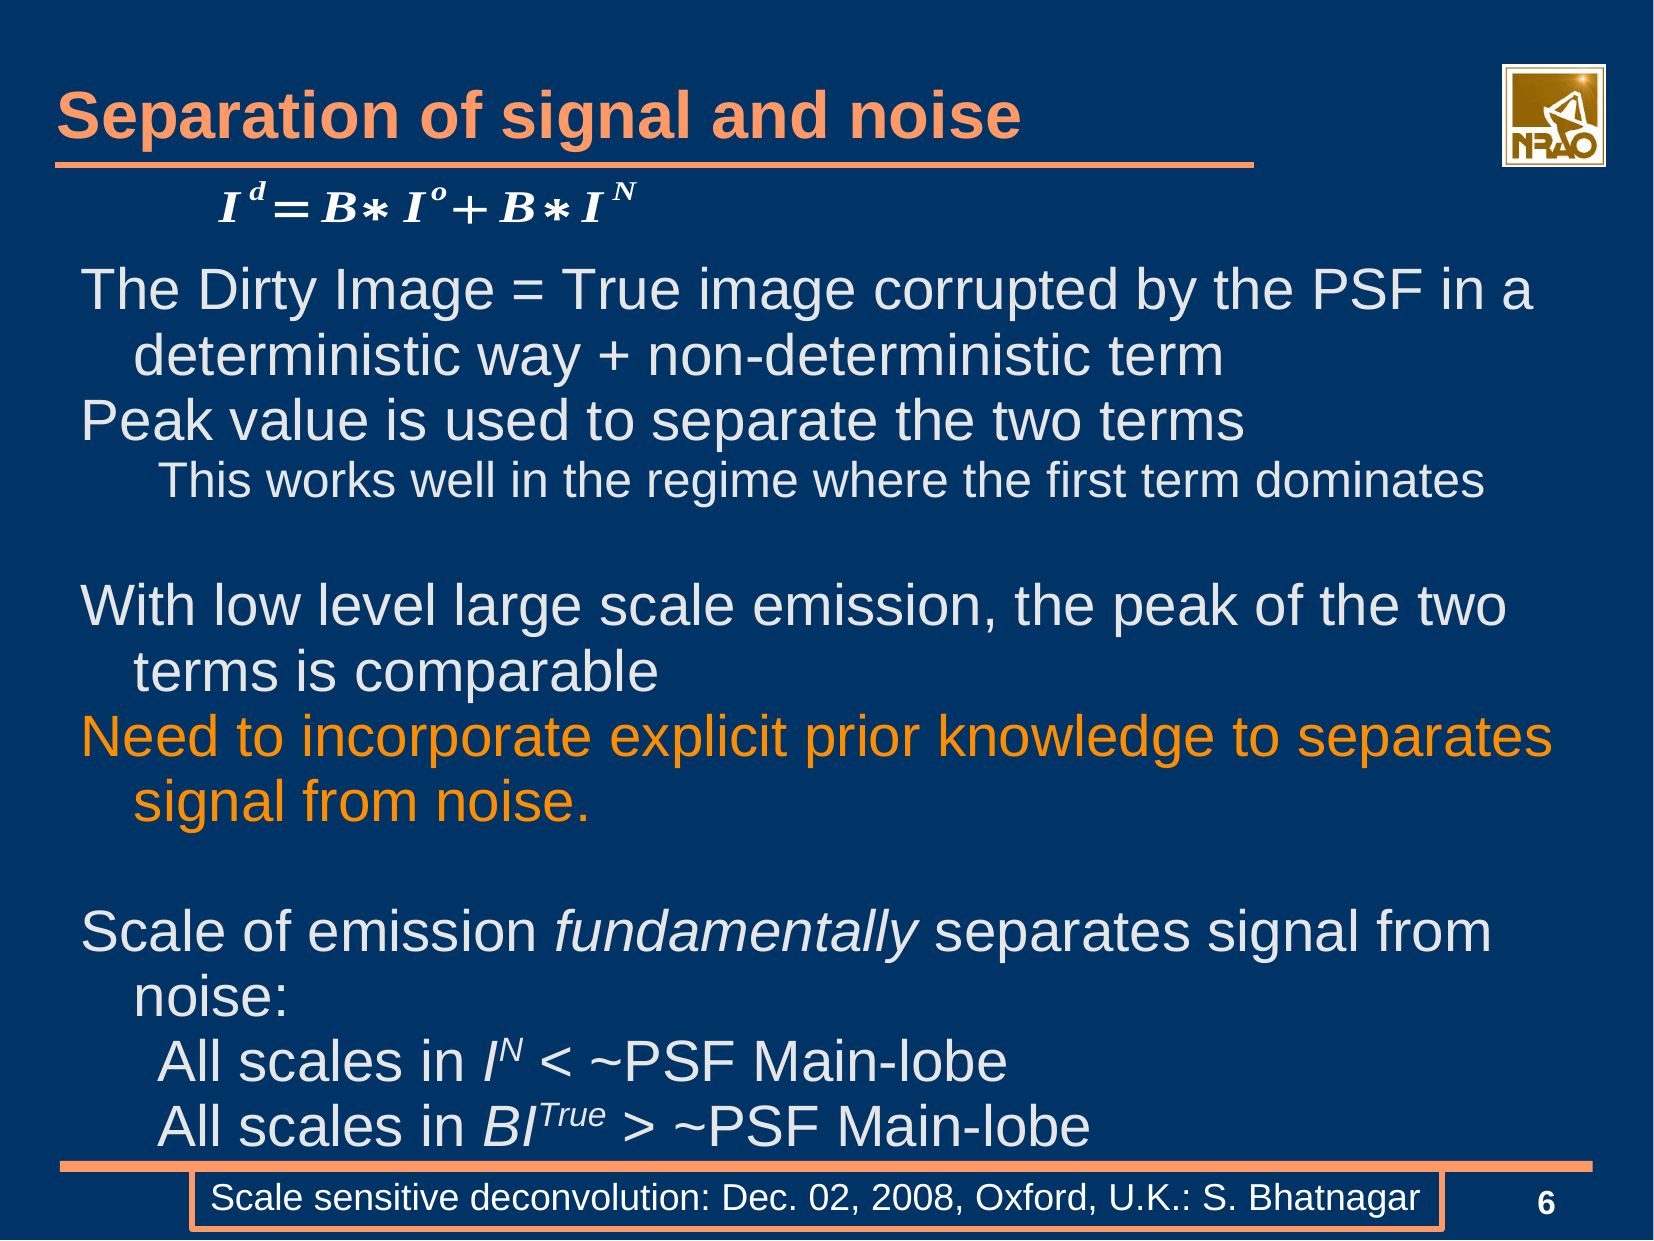

# Separation of signal and noise
The Dirty Image = True image corrupted by the PSF in a deterministic way + non-deterministic term
Peak value is used to separate the two terms
This works well in the regime where the first term dominates
With low level large scale emission, the peak of the two terms is comparable
Need to incorporate explicit prior knowledge to separates signal from noise.
Scale of emission fundamentally separates signal from noise:
All scales in IN < ~PSF Main-lobe
All scales in BITrue > ~PSF Main-lobe